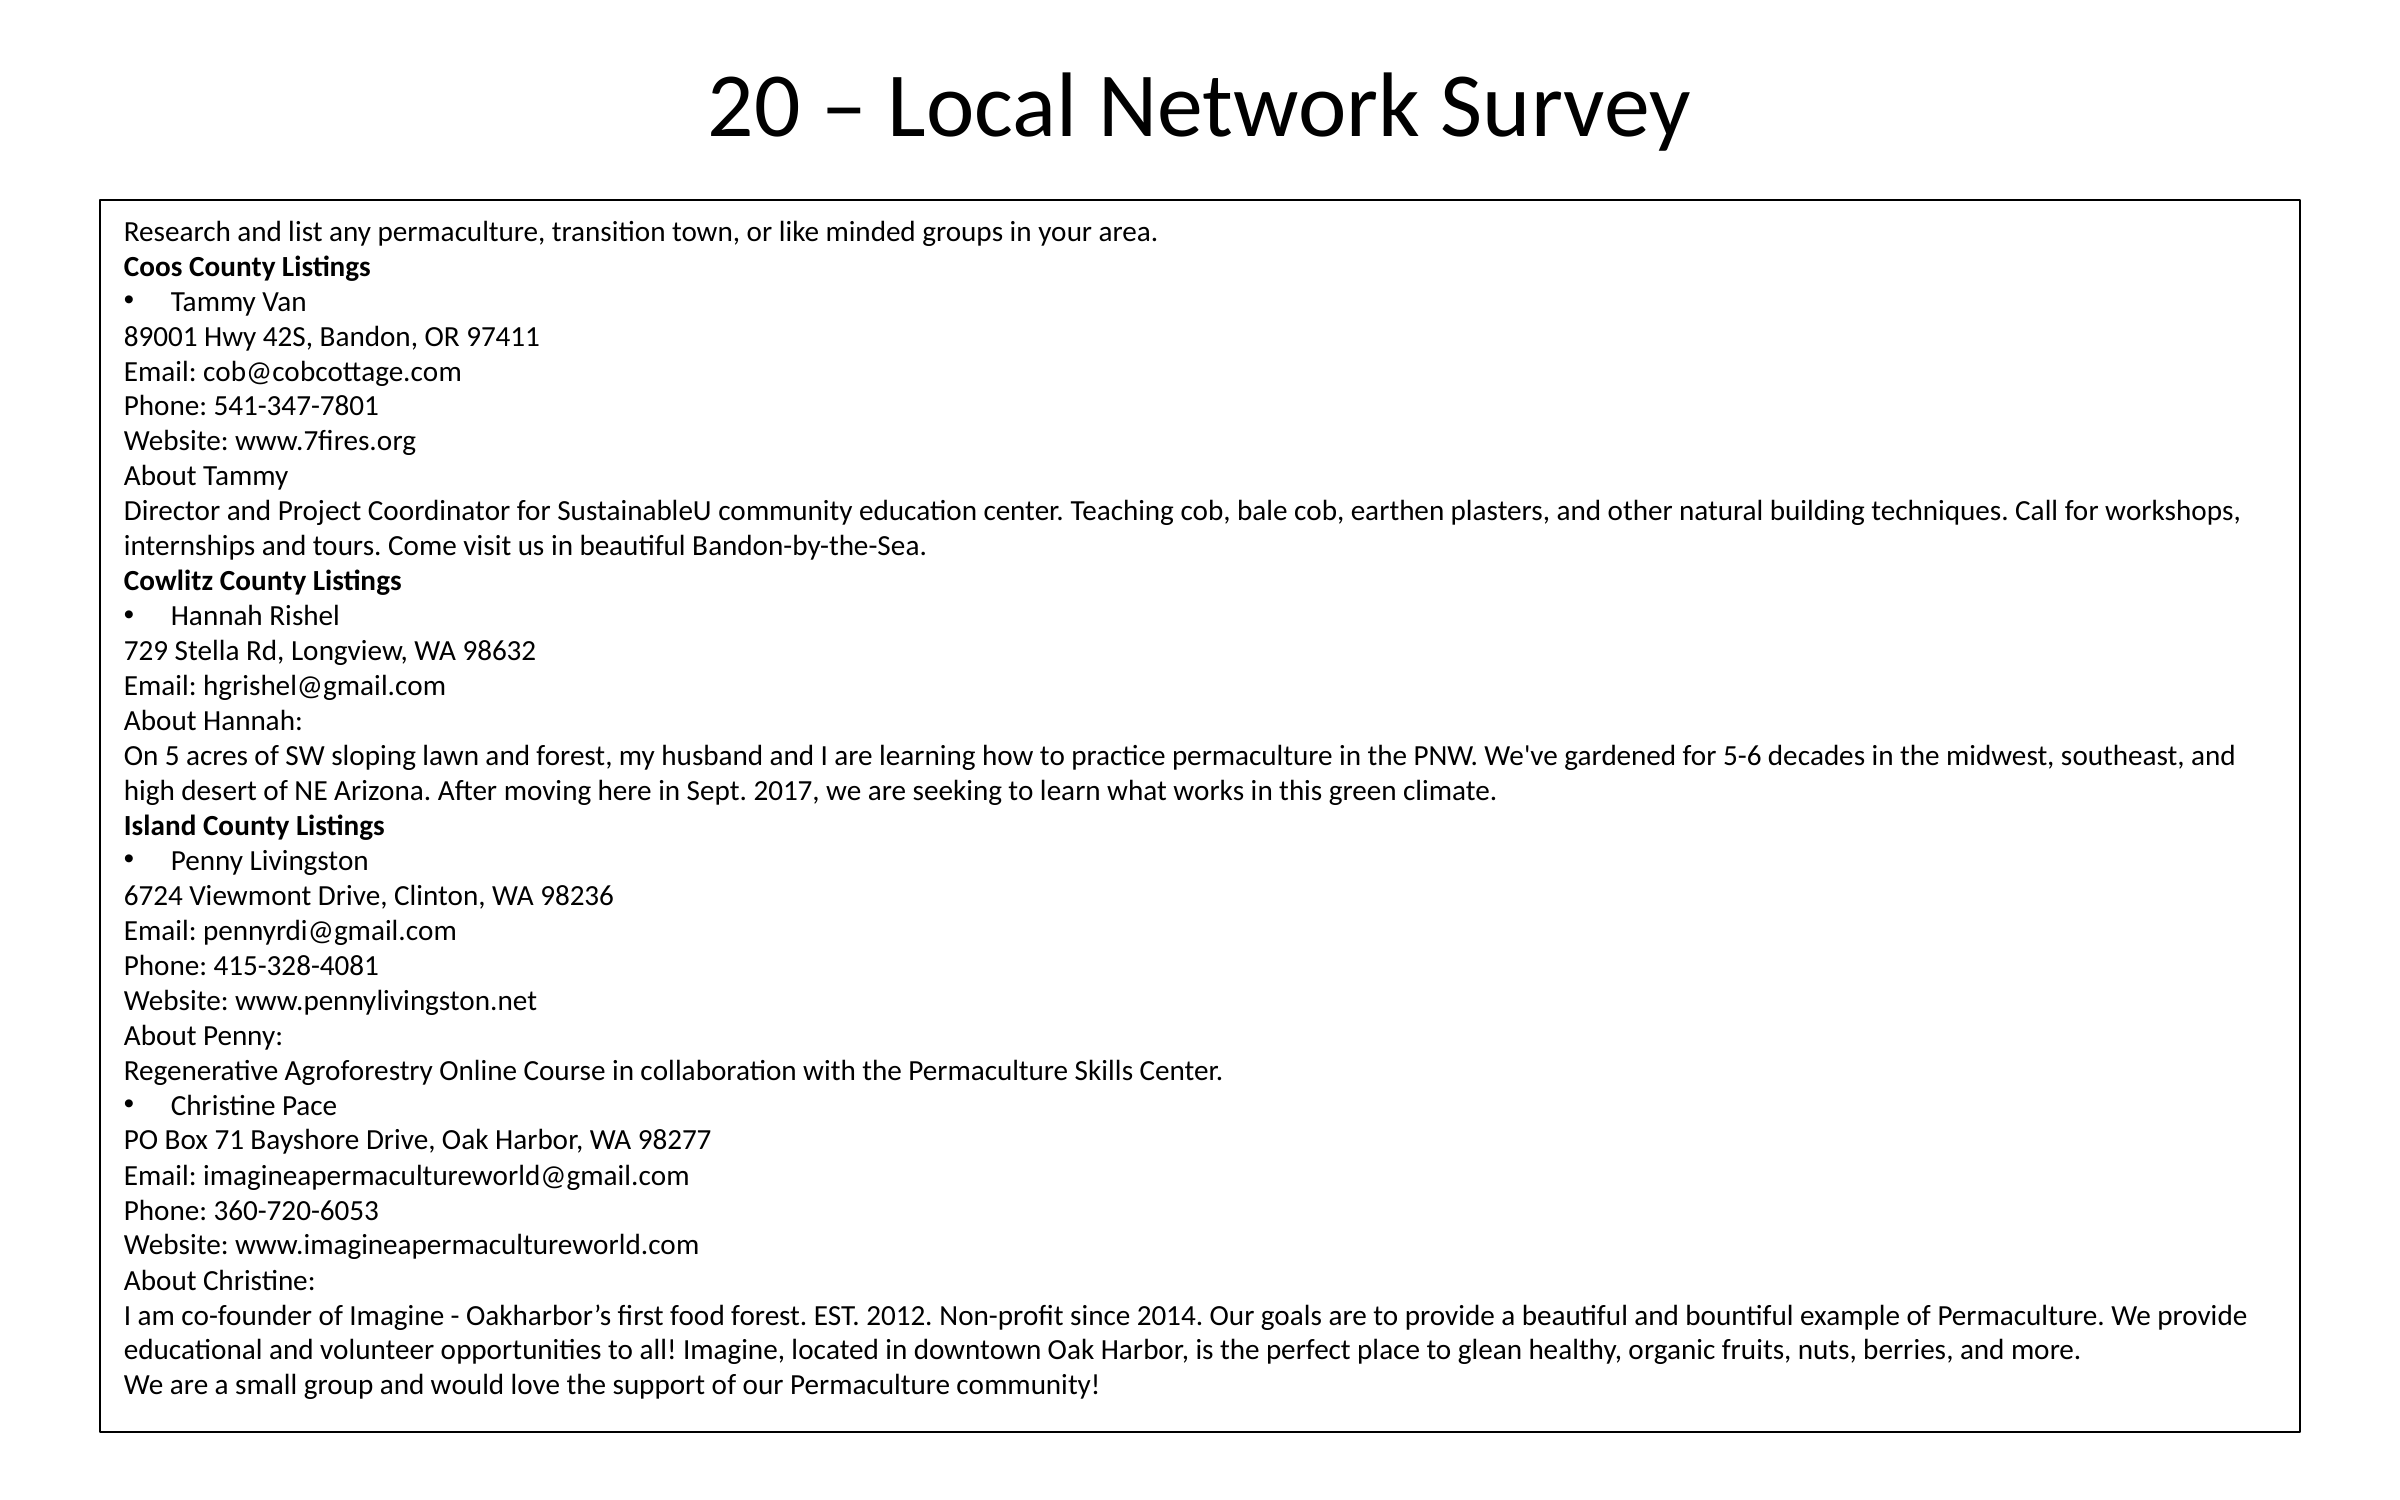

20 – Local Network Survey
Research and list any permaculture, transition town, or like minded groups in your area.
Coos County Listings
Tammy Van
89001 Hwy 42S, Bandon, OR 97411
Email: cob@cobcottage.com
​Phone: 541-347-7801
Website: www.7fires.org
About Tammy
Director and Project Coordinator for SustainableU community education center. Teaching cob, bale cob, earthen plasters, and other natural building techniques. Call for workshops, internships and tours. Come visit us in beautiful Bandon-by-the-Sea.
Cowlitz County Listings
Hannah Rishel
729 Stella Rd, Longview, WA 98632
Email: hgrishel@gmail.com
About Hannah:
On 5 acres of SW sloping lawn and forest, my husband and I are learning how to practice permaculture in the PNW. We've gardened for 5-6 decades in the midwest, southeast, and high desert of NE Arizona. After moving here in Sept. 2017, we are seeking to learn what works in this green climate.
Island County Listings
Penny Livingston
6724 Viewmont Drive, Clinton, WA 98236
Email: pennyrdi@gmail.com
Phone: 415-328-4081
Website: www.pennylivingston.net
About Penny:
Regenerative Agroforestry Online Course in collaboration with the Permaculture Skills Center.​
Christine Pace
PO Box 71 Bayshore Drive, Oak Harbor, WA 98277
Email: imagineapermacultureworld@gmail.com
Phone: 360-720-6053
Website: www.imagineapermacultureworld.com
About Christine:
I am co-founder of Imagine - Oakharbor’s first food forest. EST. 2012. Non-profit since 2014. Our goals are to provide a beautiful and bountiful example of Permaculture. We provide educational and volunteer opportunities to all! Imagine, located in downtown Oak Harbor, is the perfect place to glean healthy, organic fruits, nuts, berries, and more.
We are a small group and would love the support of our Permaculture community!